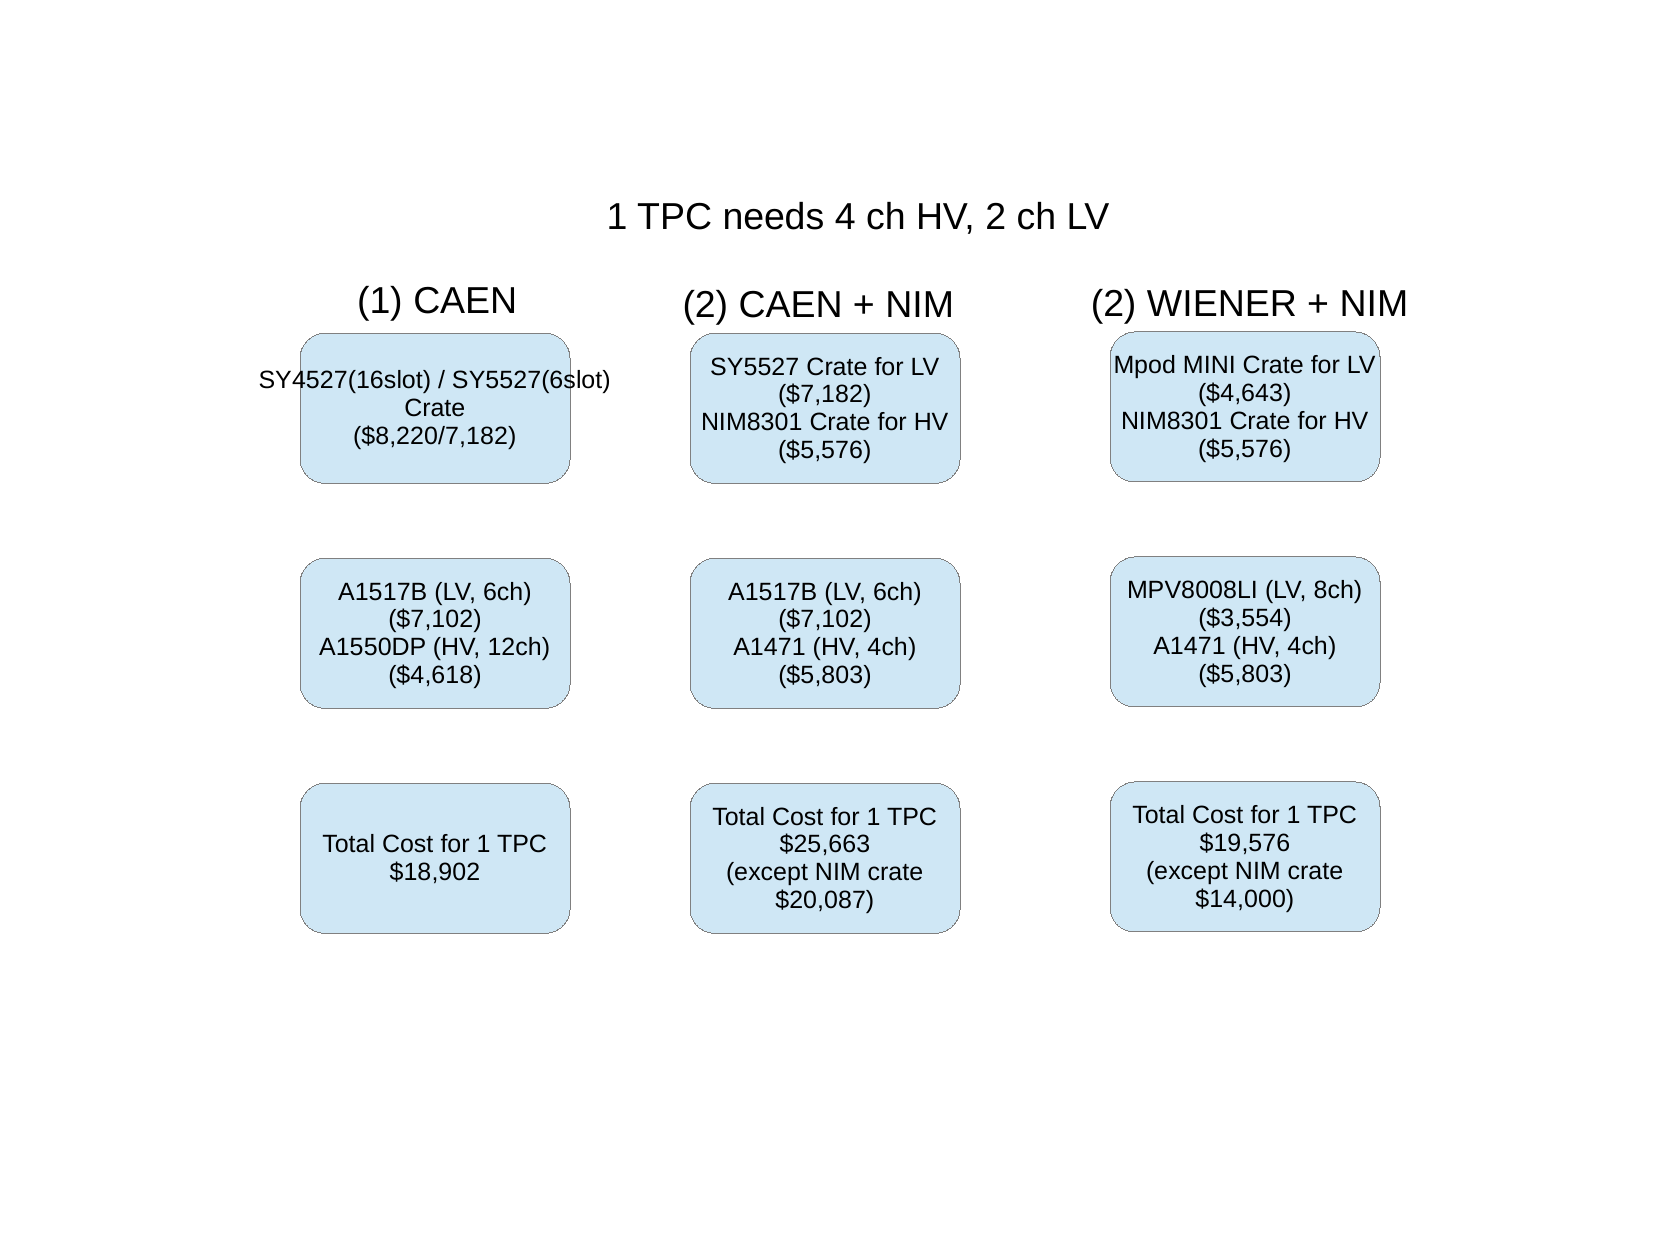

1 TPC needs 4 ch HV, 2 ch LV
(1) CAEN
(2) WIENER + NIM
(2) CAEN + NIM
Mpod MINI Crate for LV
($4,643)
NIM8301 Crate for HV
($5,576)
SY4527(16slot) / SY5527(6slot)
Crate
($8,220/7,182)
SY5527 Crate for LV
($7,182)
NIM8301 Crate for HV
($5,576)
MPV8008LI (LV, 8ch)
($3,554)
A1471 (HV, 4ch)
($5,803)
A1517B (LV, 6ch)
($7,102)
A1550DP (HV, 12ch)
($4,618)
A1517B (LV, 6ch)
($7,102)
A1471 (HV, 4ch)
($5,803)
Total Cost for 1 TPC
$19,576
(except NIM crate
$14,000)
Total Cost for 1 TPC
$18,902
Total Cost for 1 TPC
$25,663
(except NIM crate
$20,087)